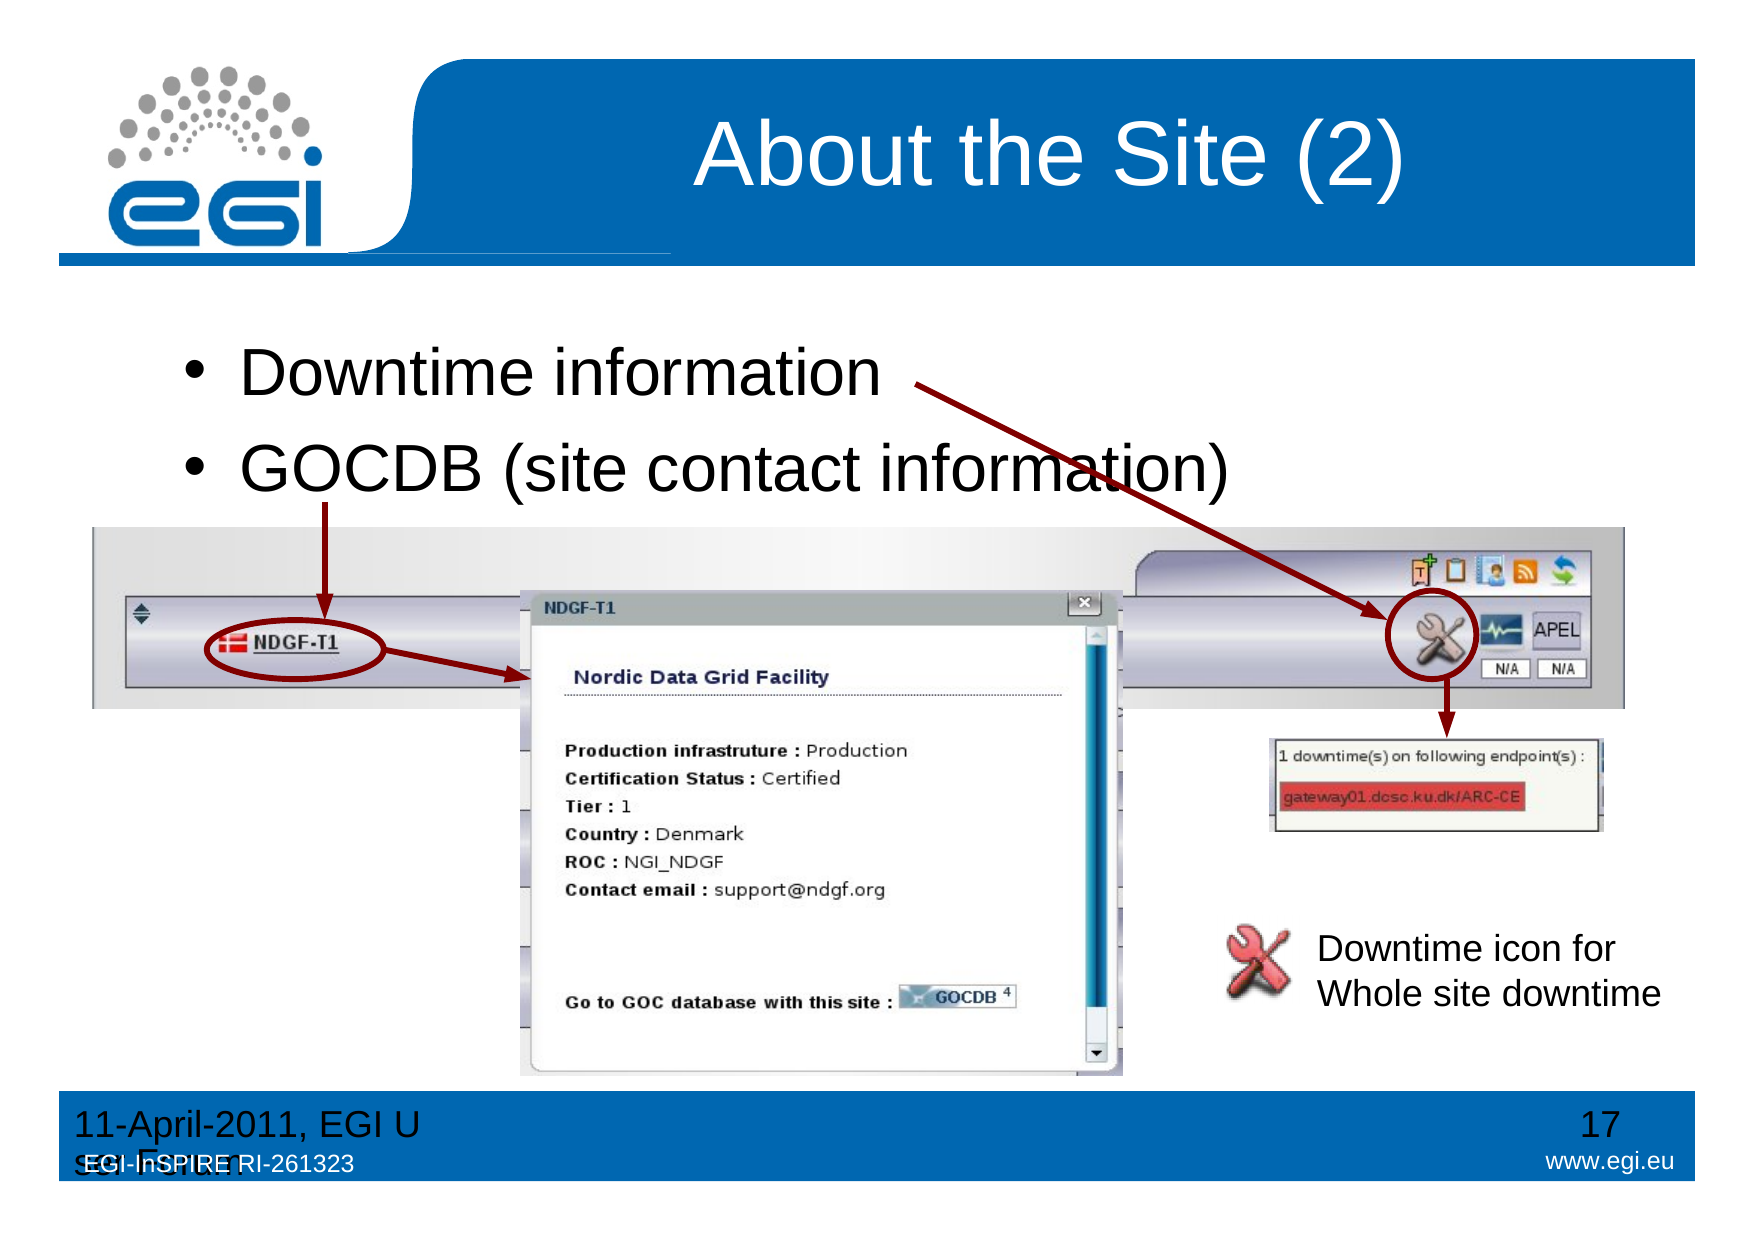

# About the Site (2)
Downtime information
GOCDB (site contact information)
Downtime icon for
Whole site downtime
11-April-2011, EGI User Forum
17
Training Guide